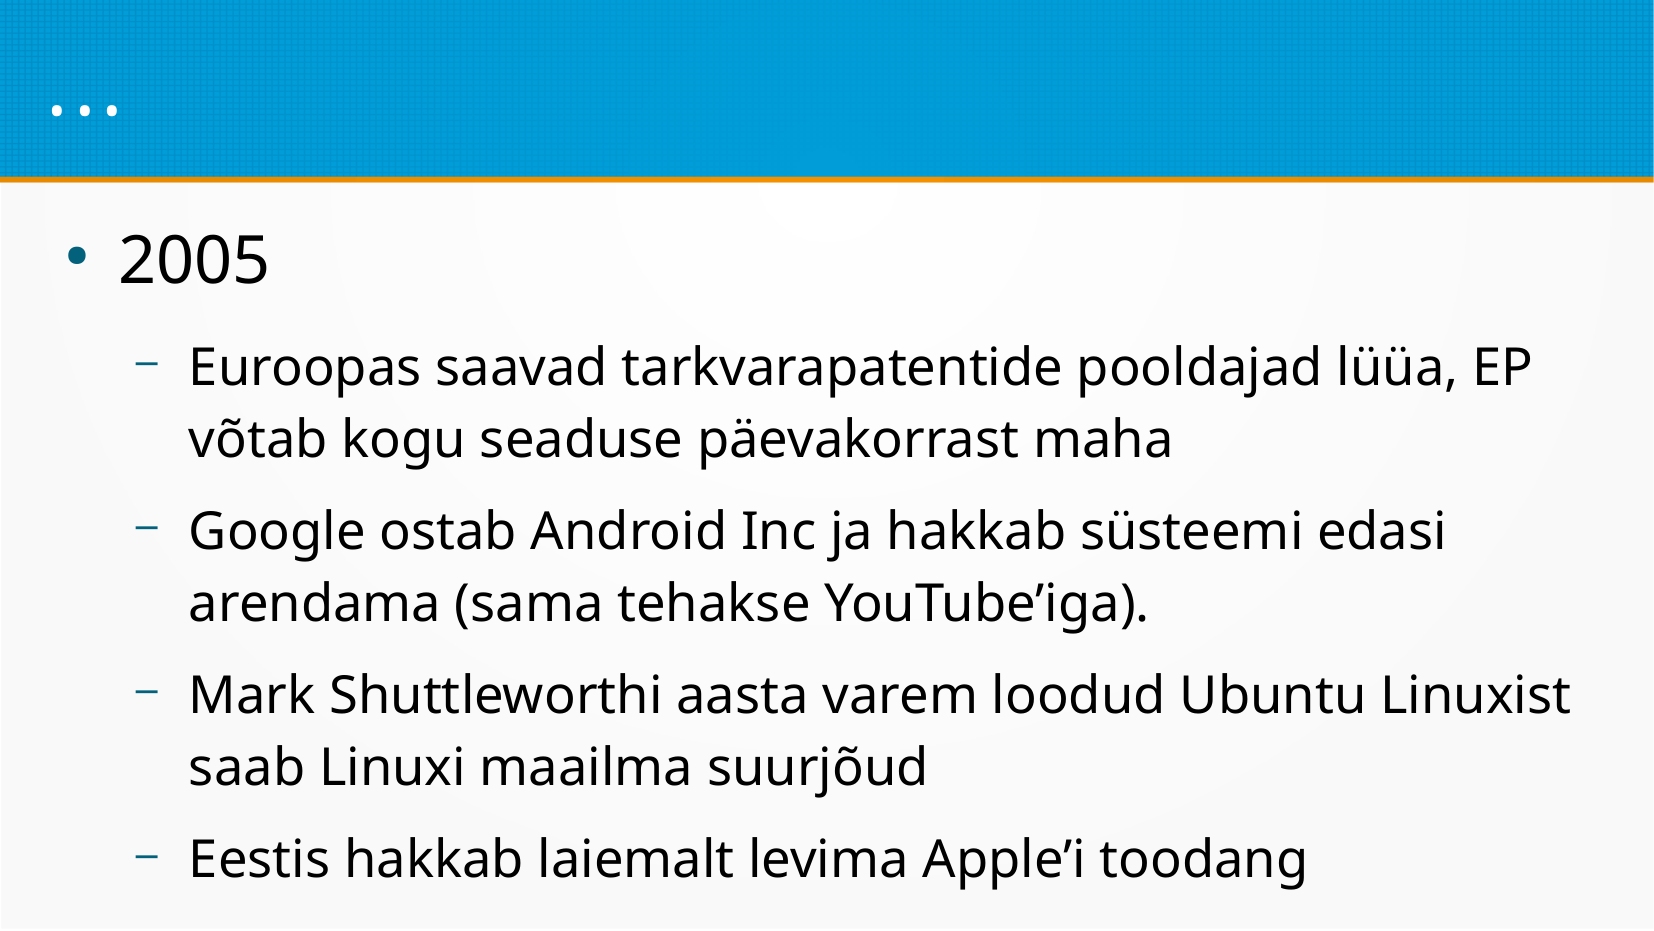

# ...
2005
Euroopas saavad tarkvarapatentide pooldajad lüüa, EP võtab kogu seaduse päevakorrast maha
Google ostab Android Inc ja hakkab süsteemi edasi arendama (sama tehakse YouTube’iga).
Mark Shuttleworthi aasta varem loodud Ubuntu Linuxist saab Linuxi maailma suurjõud
Eestis hakkab laiemalt levima Apple’i toodang